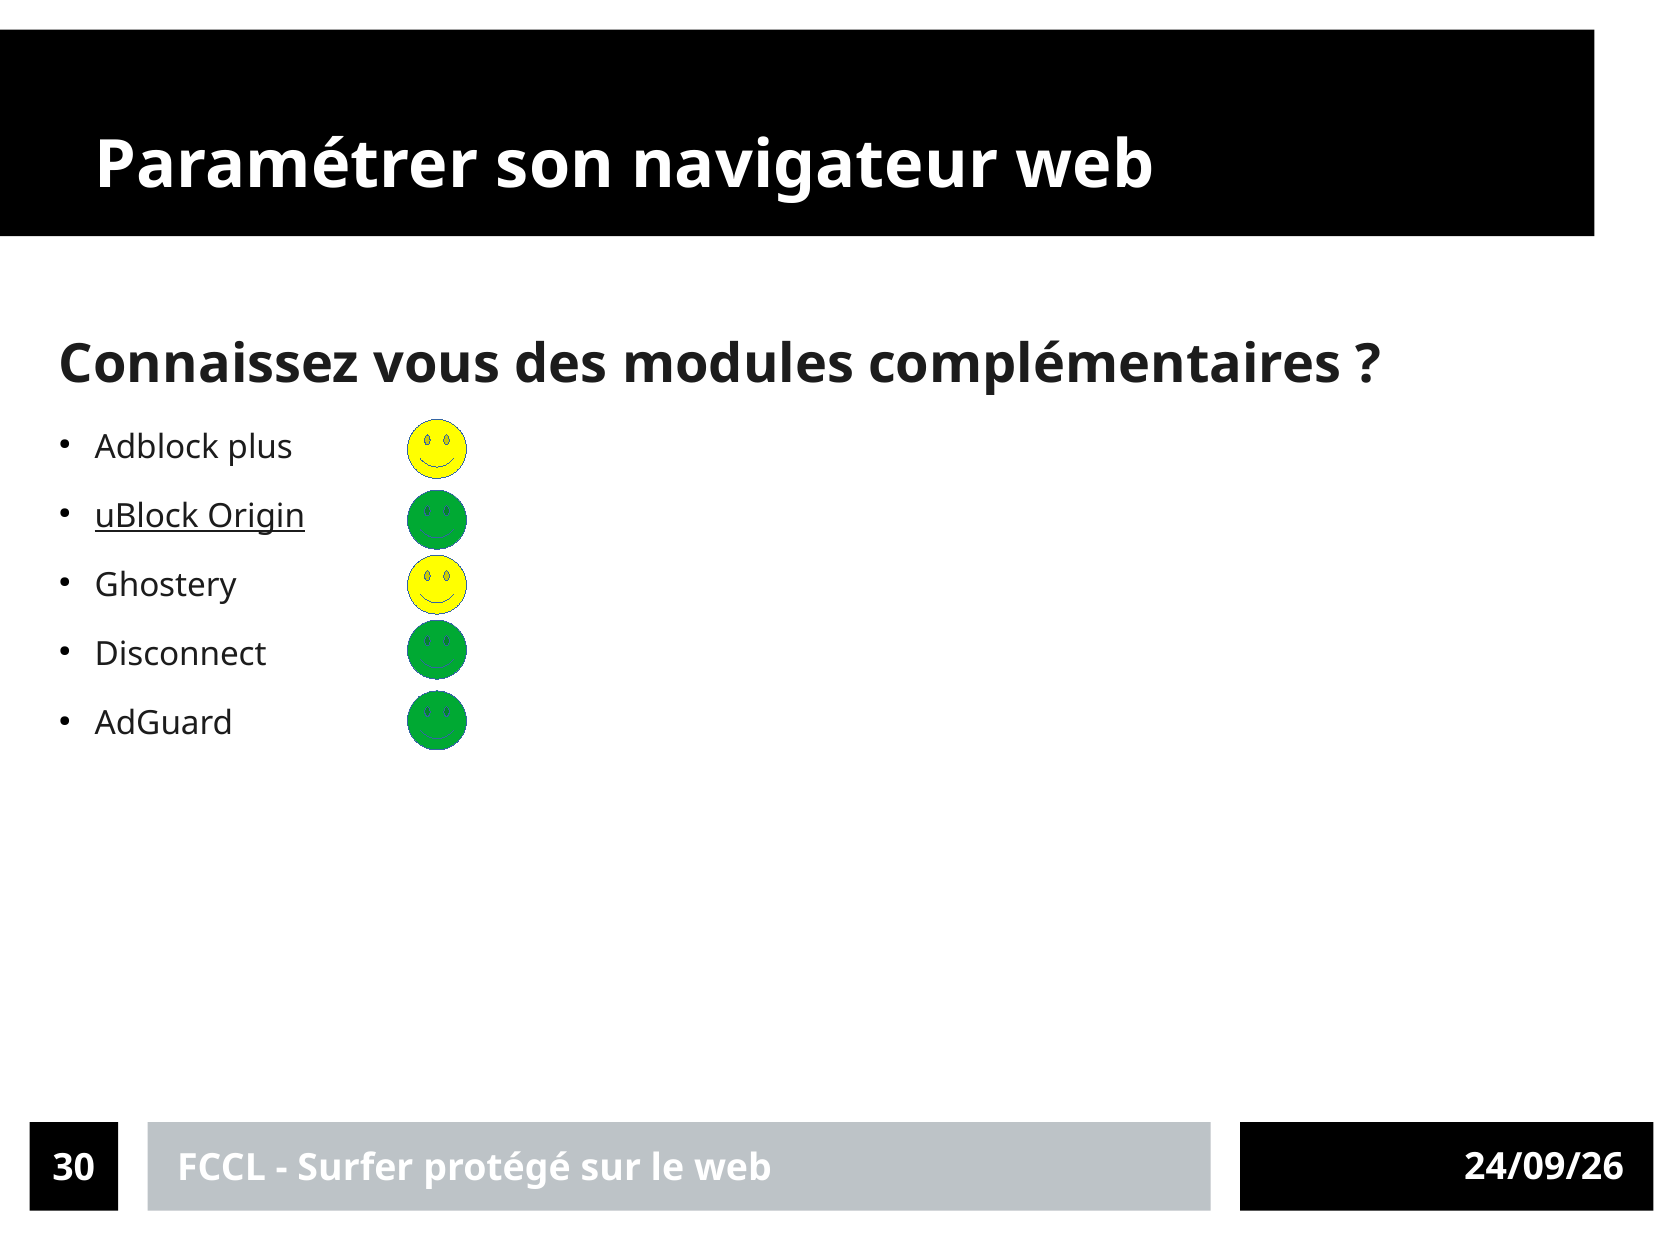

# Paramétrer son navigateur web
Connaissez vous des modules complémentaires ?
Adblock plus
uBlock Origin
Ghostery
Disconnect
AdGuard
30
FCCL - Surfer protégé sur le web